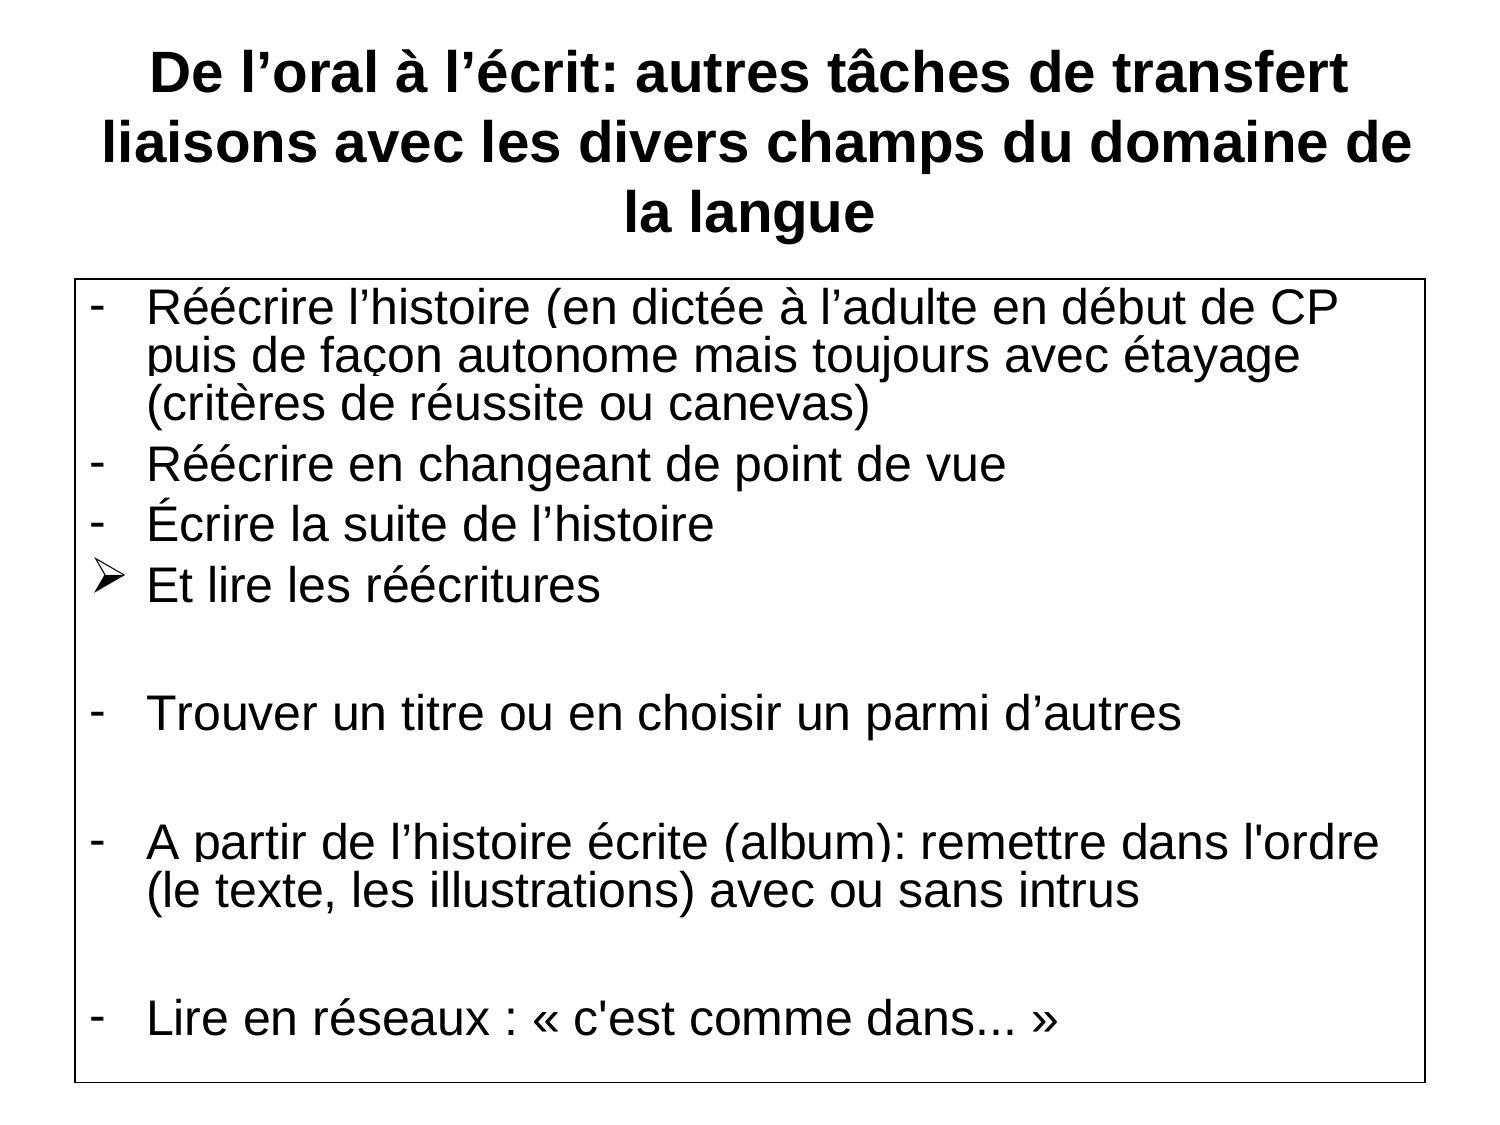

# De l’oral à l’écrit: autres tâches de transfert liaisons avec les divers champs du domaine de la langue
Réécrire l’histoire (en dictée à l’adulte en début de CP puis de façon autonome mais toujours avec étayage (critères de réussite ou canevas)
Réécrire en changeant de point de vue
Écrire la suite de l’histoire
Et lire les réécritures
Trouver un titre ou en choisir un parmi d’autres
A partir de l’histoire écrite (album): remettre dans l'ordre (le texte, les illustrations) avec ou sans intrus
Lire en réseaux : « c'est comme dans... »